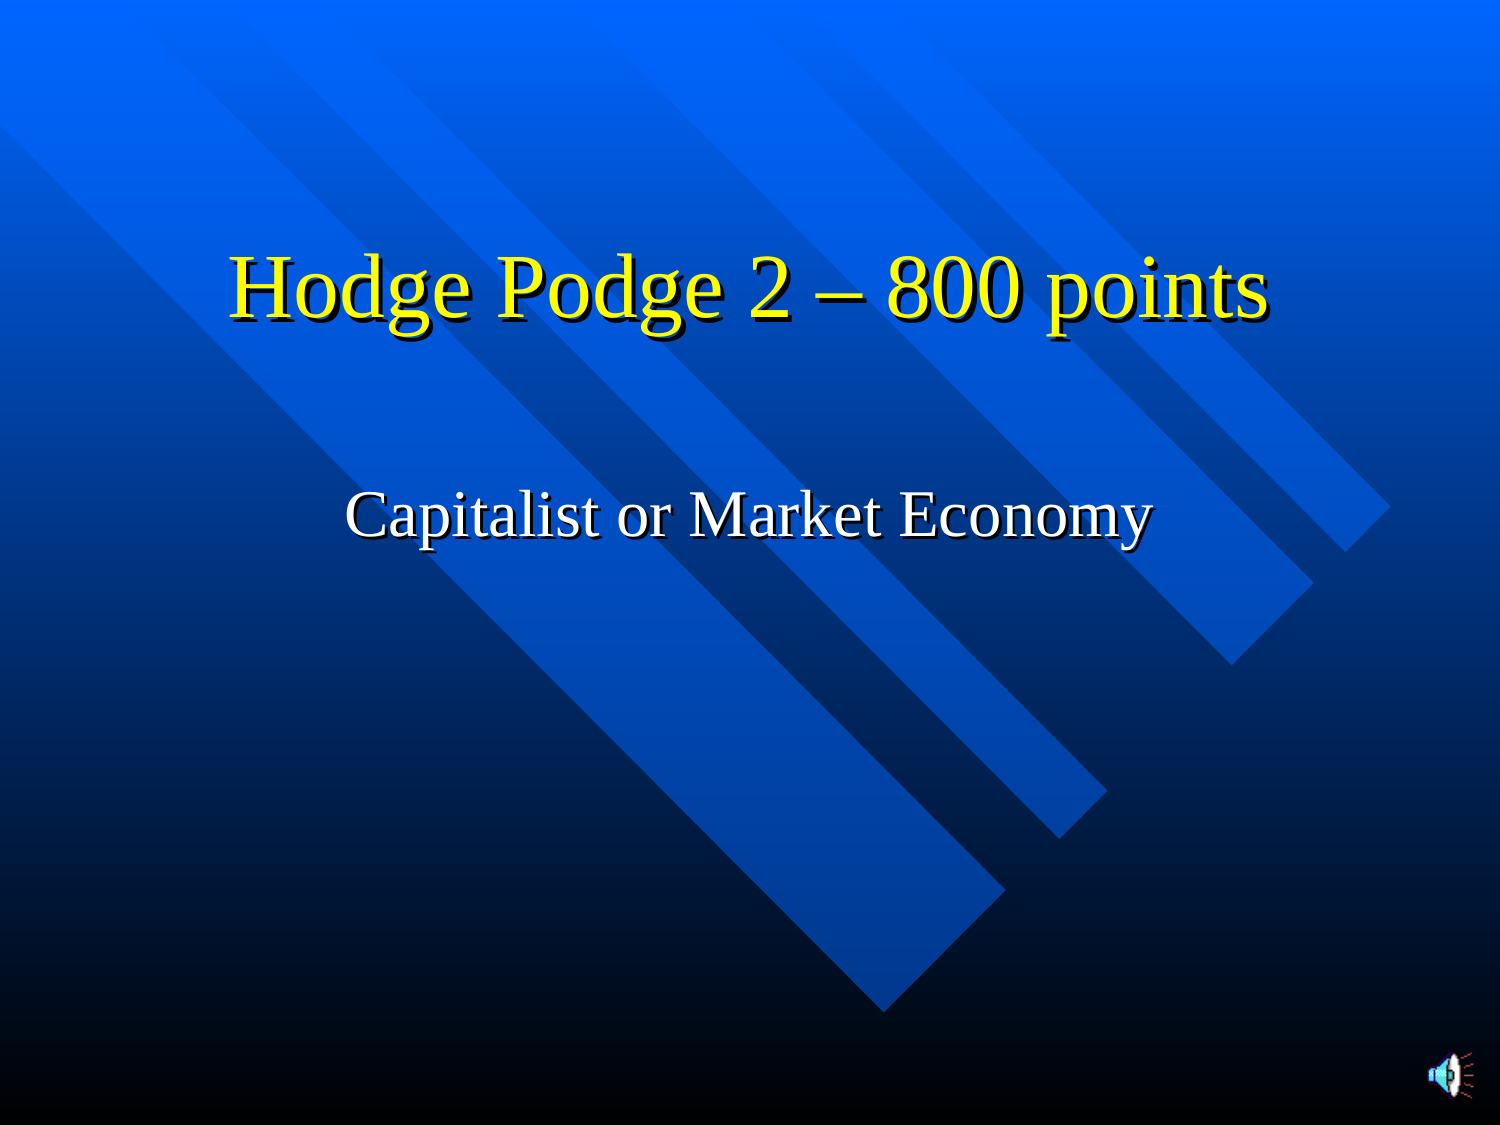

# Hodge Podge 2 – 800 points
Capitalist or Market Economy